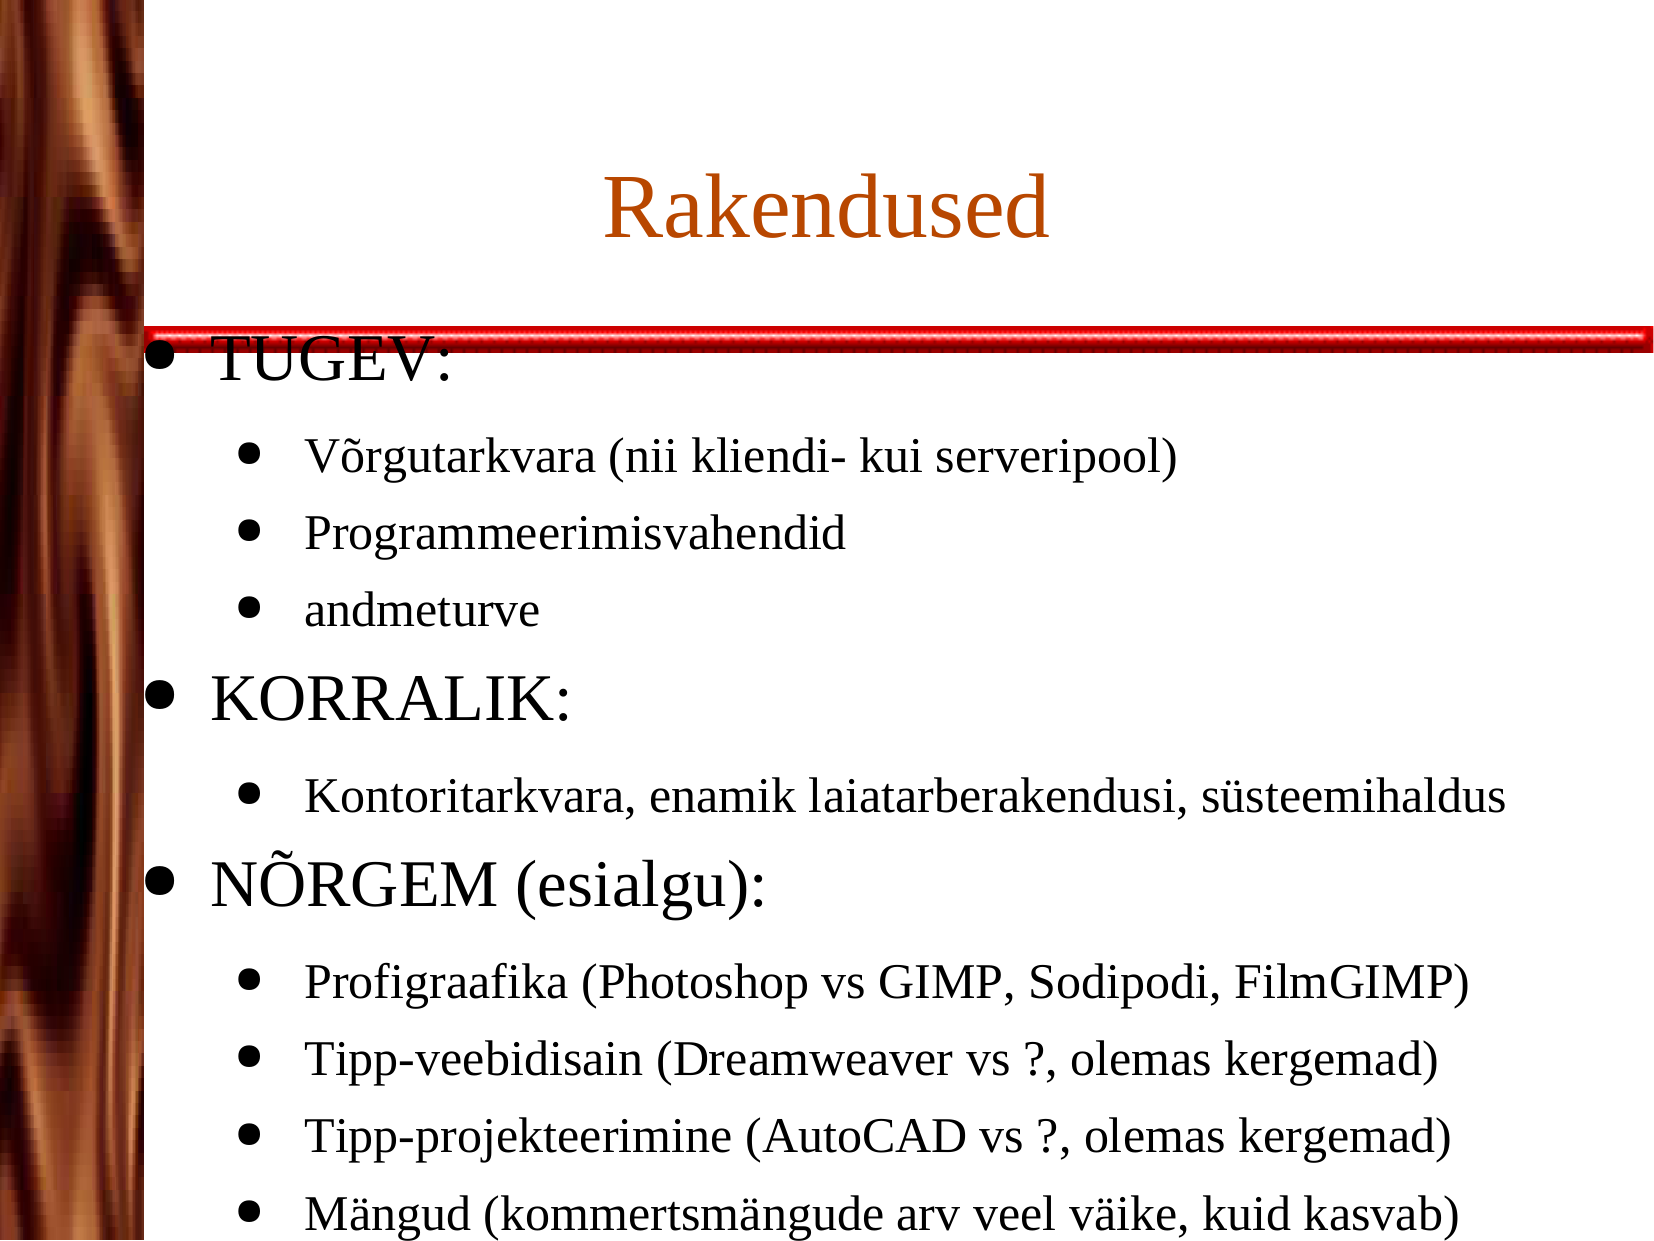

# Rakendused
TUGEV:
Võrgutarkvara (nii kliendi- kui serveripool)
Programmeerimisvahendid
andmeturve
KORRALIK:
Kontoritarkvara, enamik laiatarberakendusi, süsteemihaldus
NÕRGEM (esialgu):
Profigraafika (Photoshop vs GIMP, Sodipodi, FilmGIMP)
Tipp-veebidisain (Dreamweaver vs ?, olemas kergemad)
Tipp-projekteerimine (AutoCAD vs ?, olemas kergemad)
Mängud (kommertsmängude arv veel väike, kuid kasvab)